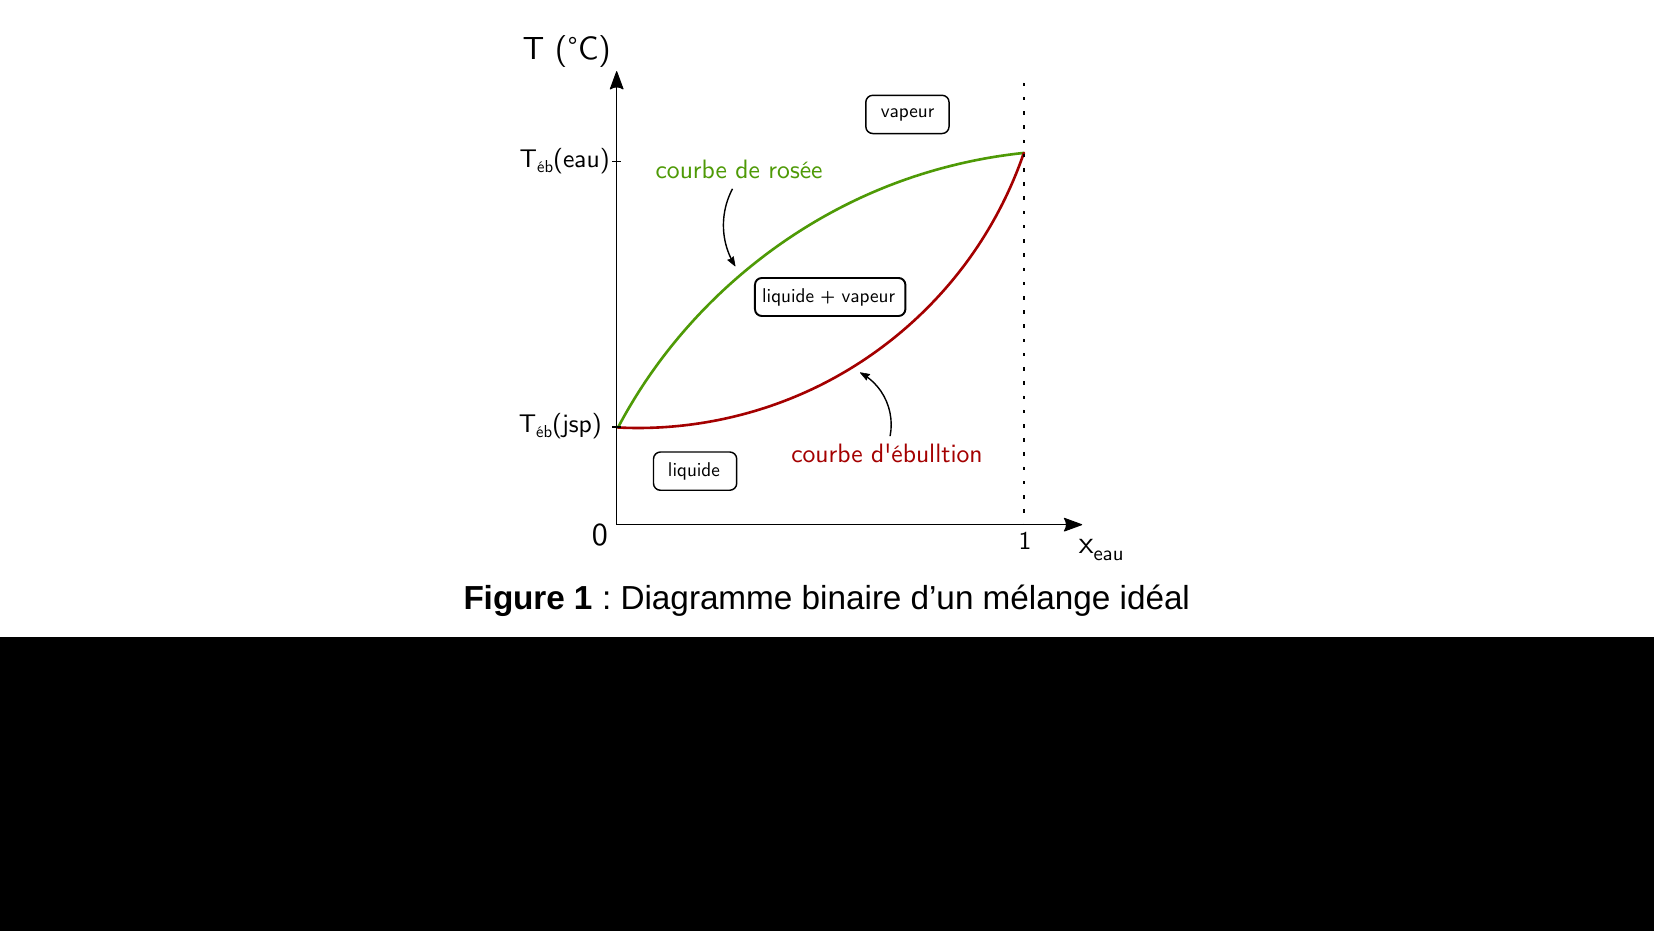

Figure 1 : Diagramme binaire d’un mélange idéal